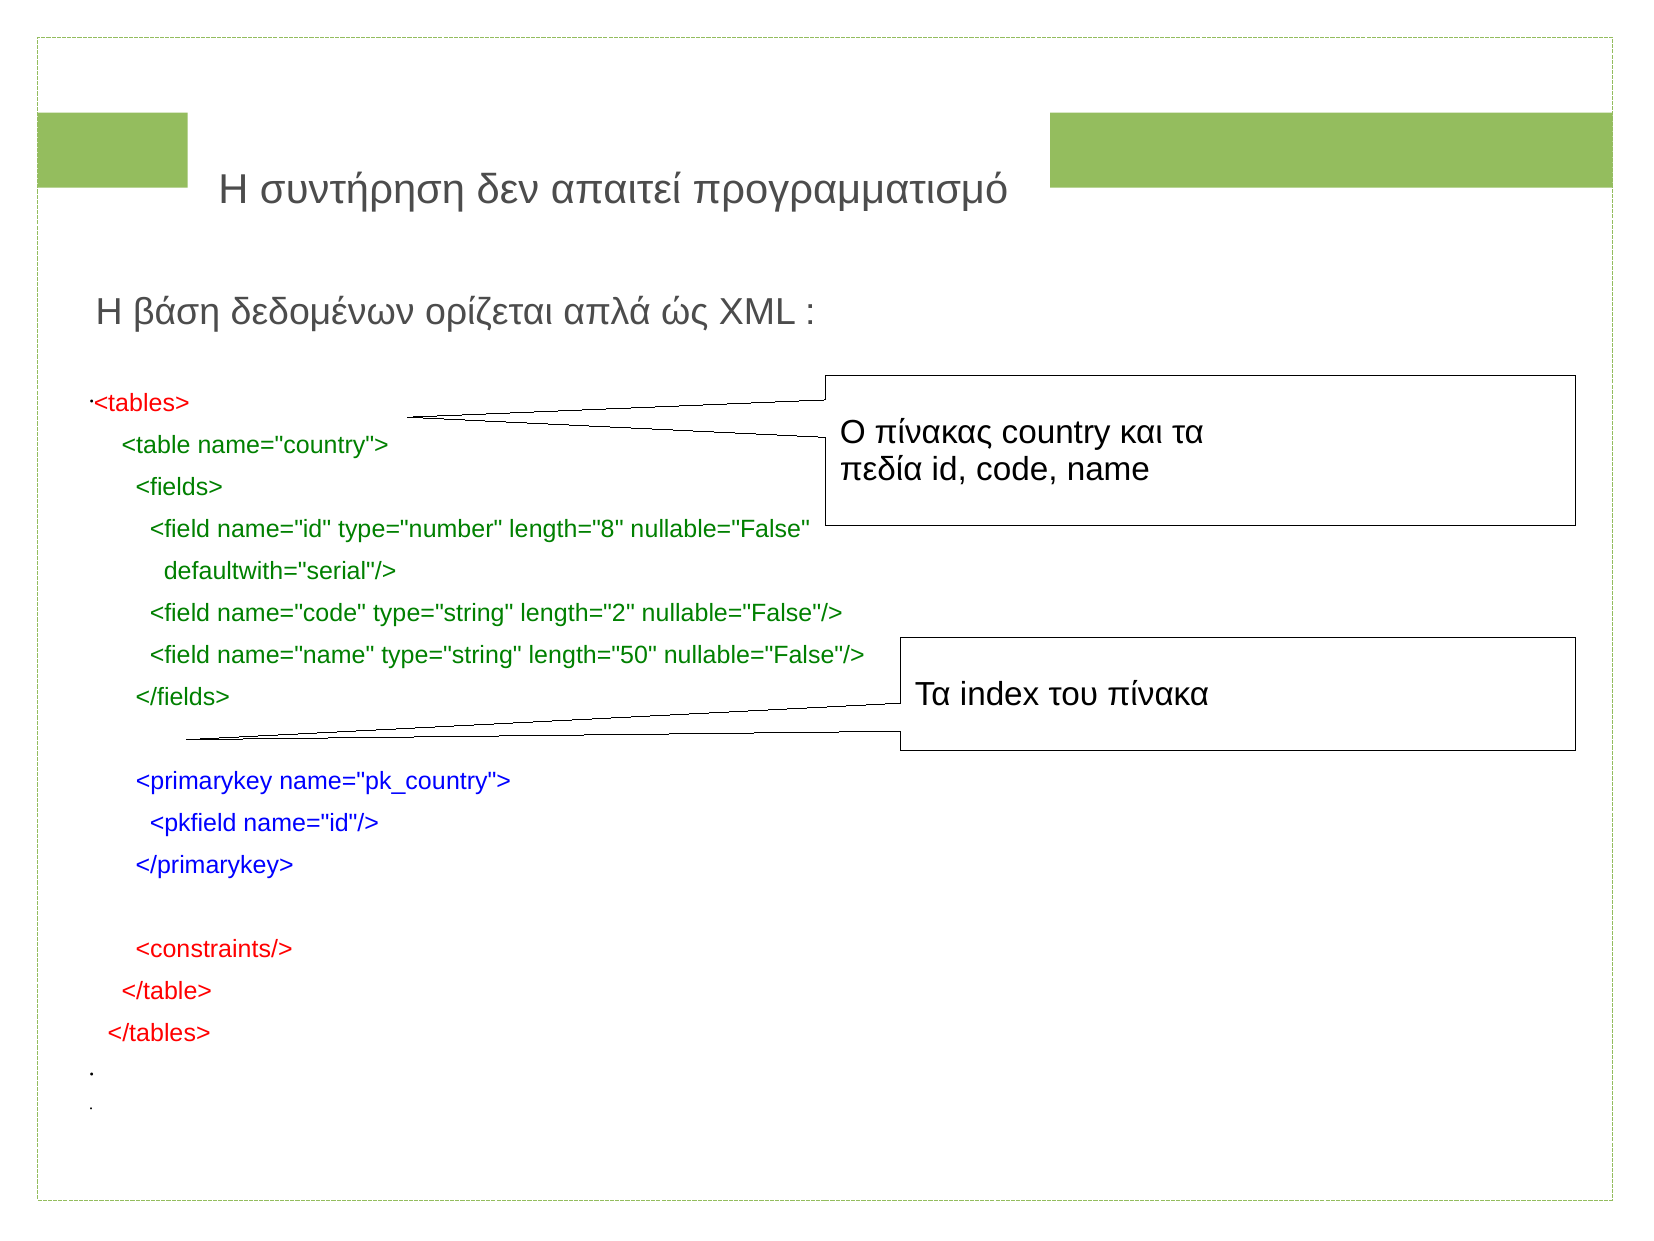

Η συντήρηση δεν απαιτεί προγραμματισμό
Η βάση δεδομένων ορίζεται απλά ώς XML :
<tables>
 <table name="country">
 <fields>
 <field name="id" type="number" length="8" nullable="False"
 defaultwith="serial"/>
 <field name="code" type="string" length="2" nullable="False"/>
 <field name="name" type="string" length="50" nullable="False"/>
 </fields>
 <primarykey name="pk_country">
 <pkfield name="id"/>
 </primarykey>
 <constraints/>
 </table>
 </tables>
Ο πίνακας country και τα
πεδία id, code, name
Τα index του πίνακα